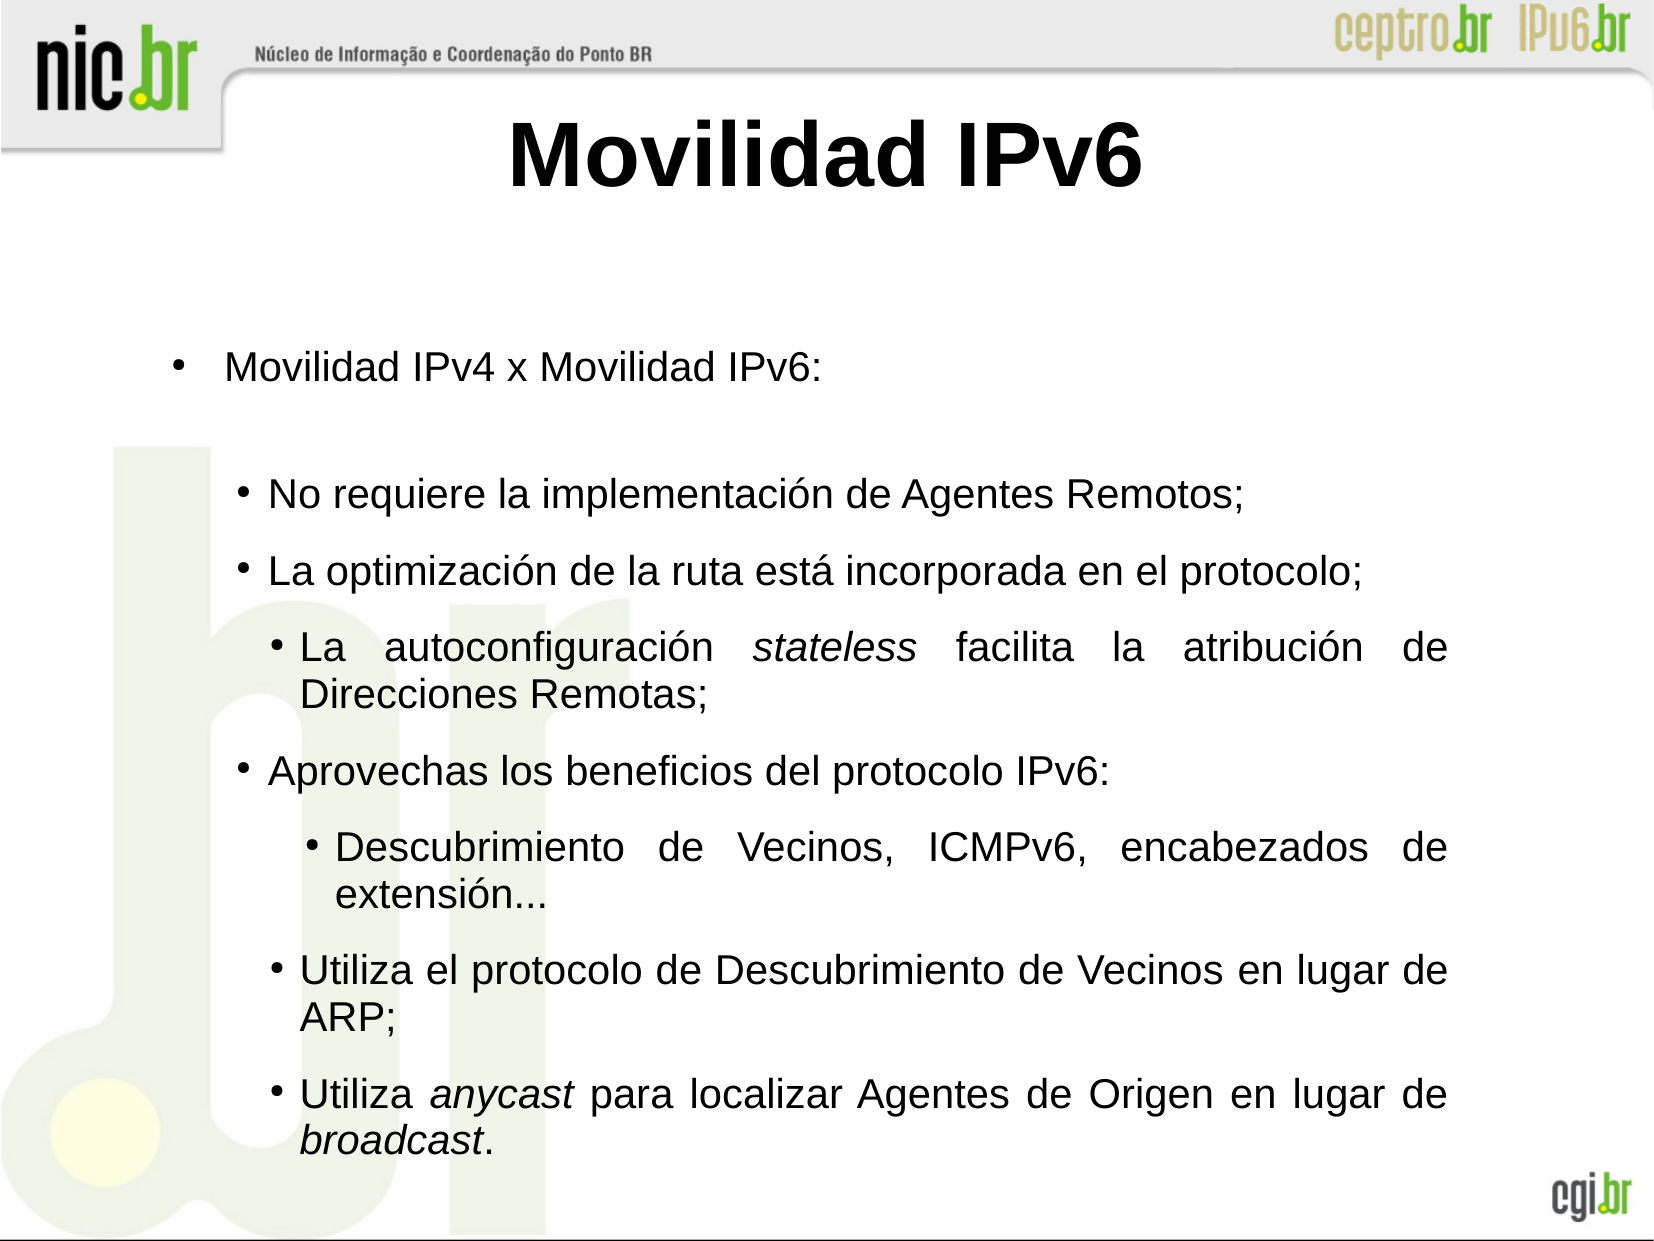

Movilidad IPv6
 Movilidad IPv4 x Movilidad IPv6:
No requiere la implementación de Agentes Remotos;
La optimización de la ruta está incorporada en el protocolo;
La autoconfiguración stateless facilita la atribución de Direcciones Remotas;
Aprovechas los beneficios del protocolo IPv6:
Descubrimiento de Vecinos, ICMPv6, encabezados de extensión...
Utiliza el protocolo de Descubrimiento de Vecinos en lugar de ARP;
Utiliza anycast para localizar Agentes de Origen en lugar de broadcast.